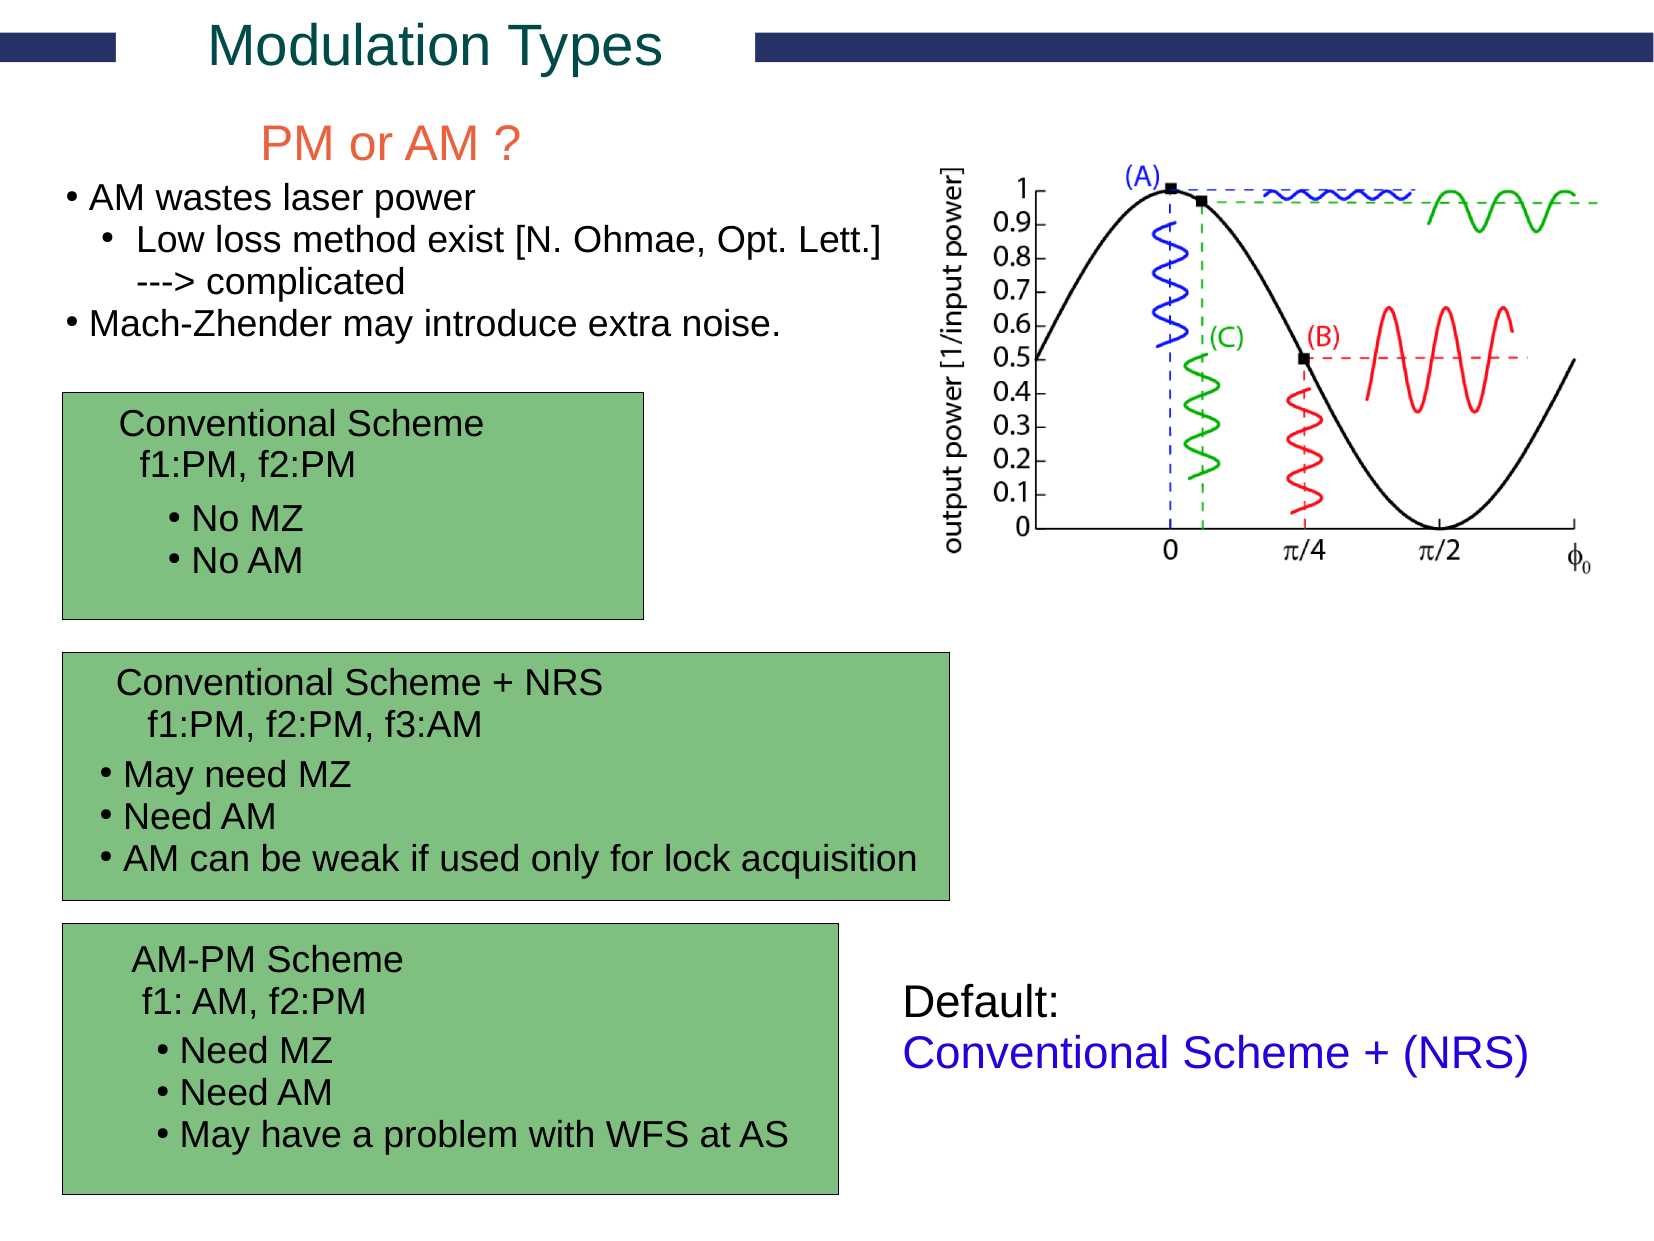

# Modulation Types
PM or AM ?
 AM wastes laser power
Low loss method exist [N. Ohmae, Opt. Lett.]
---> complicated
 Mach-Zhender may introduce extra noise.
Conventional Scheme
 f1:PM, f2:PM
 No MZ
 No AM
Conventional Scheme + NRS
 f1:PM, f2:PM, f3:AM
 May need MZ
 Need AM
 AM can be weak if used only for lock acquisition
AM-PM Scheme
 f1: AM, f2:PM
Default:
Conventional Scheme + (NRS)
 Need MZ
 Need AM
 May have a problem with WFS at AS